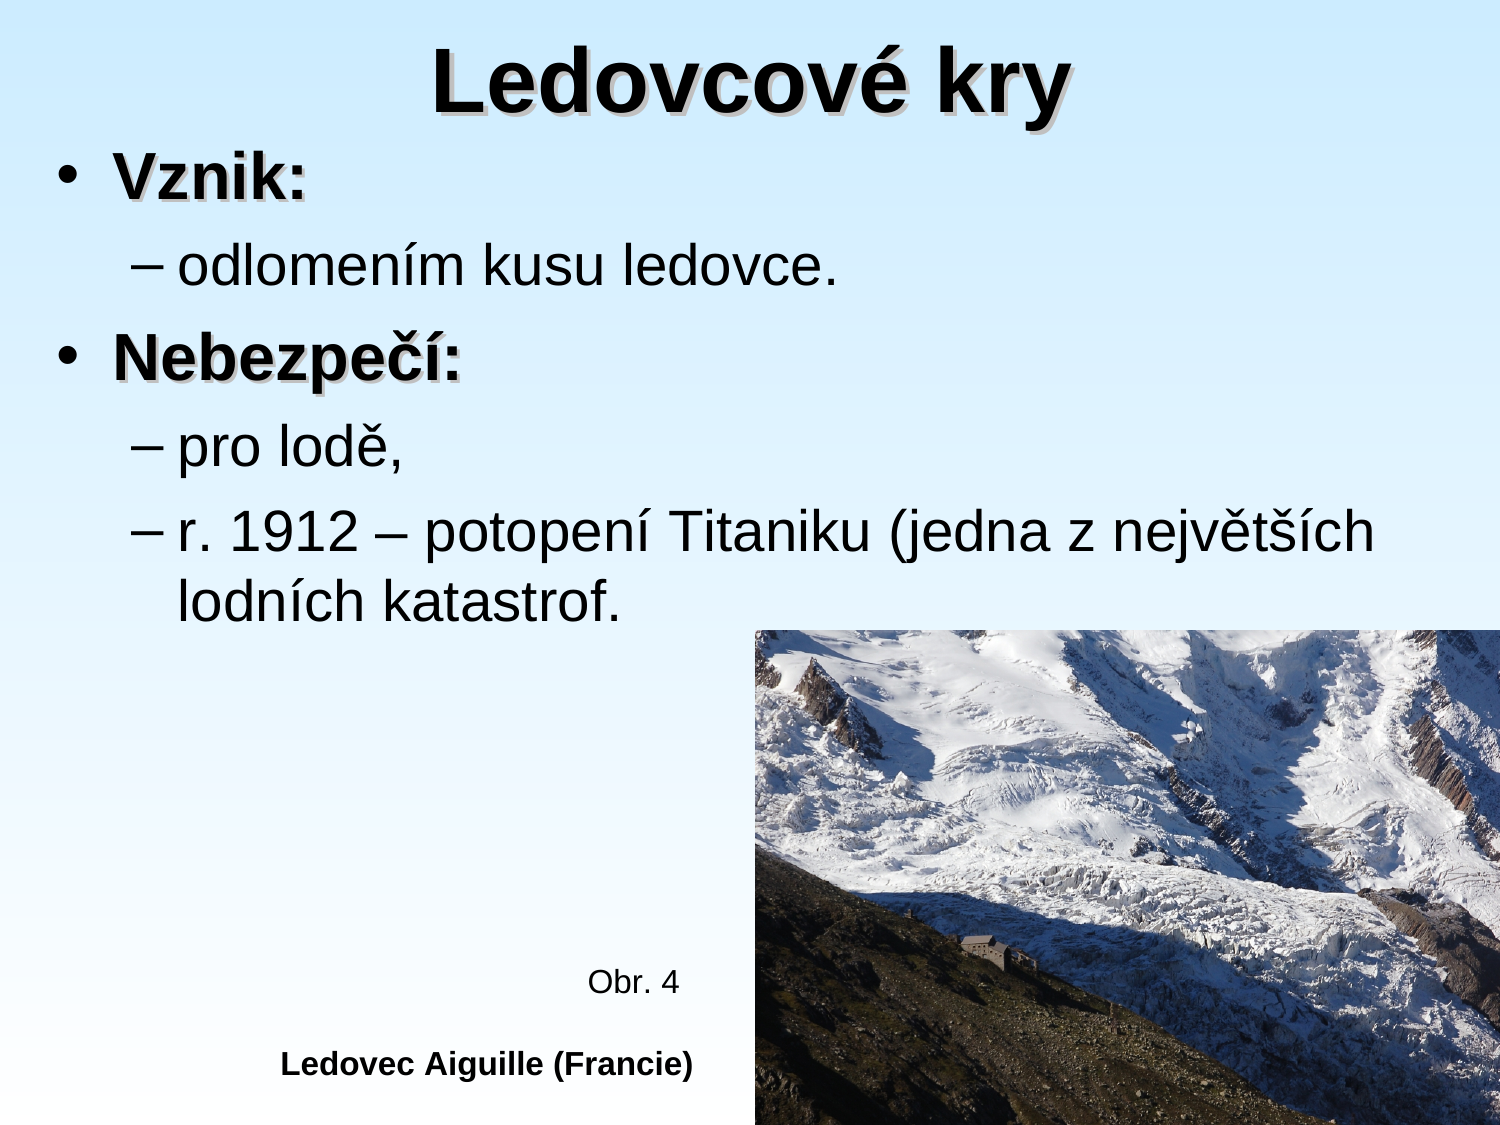

# Ledovcové kry
Vznik:
odlomením kusu ledovce.
Nebezpečí:
pro lodě,
r. 1912 – potopení Titaniku (jedna z největších lodních katastrof.
Obr. 4
Ledovec Aiguille (Francie)